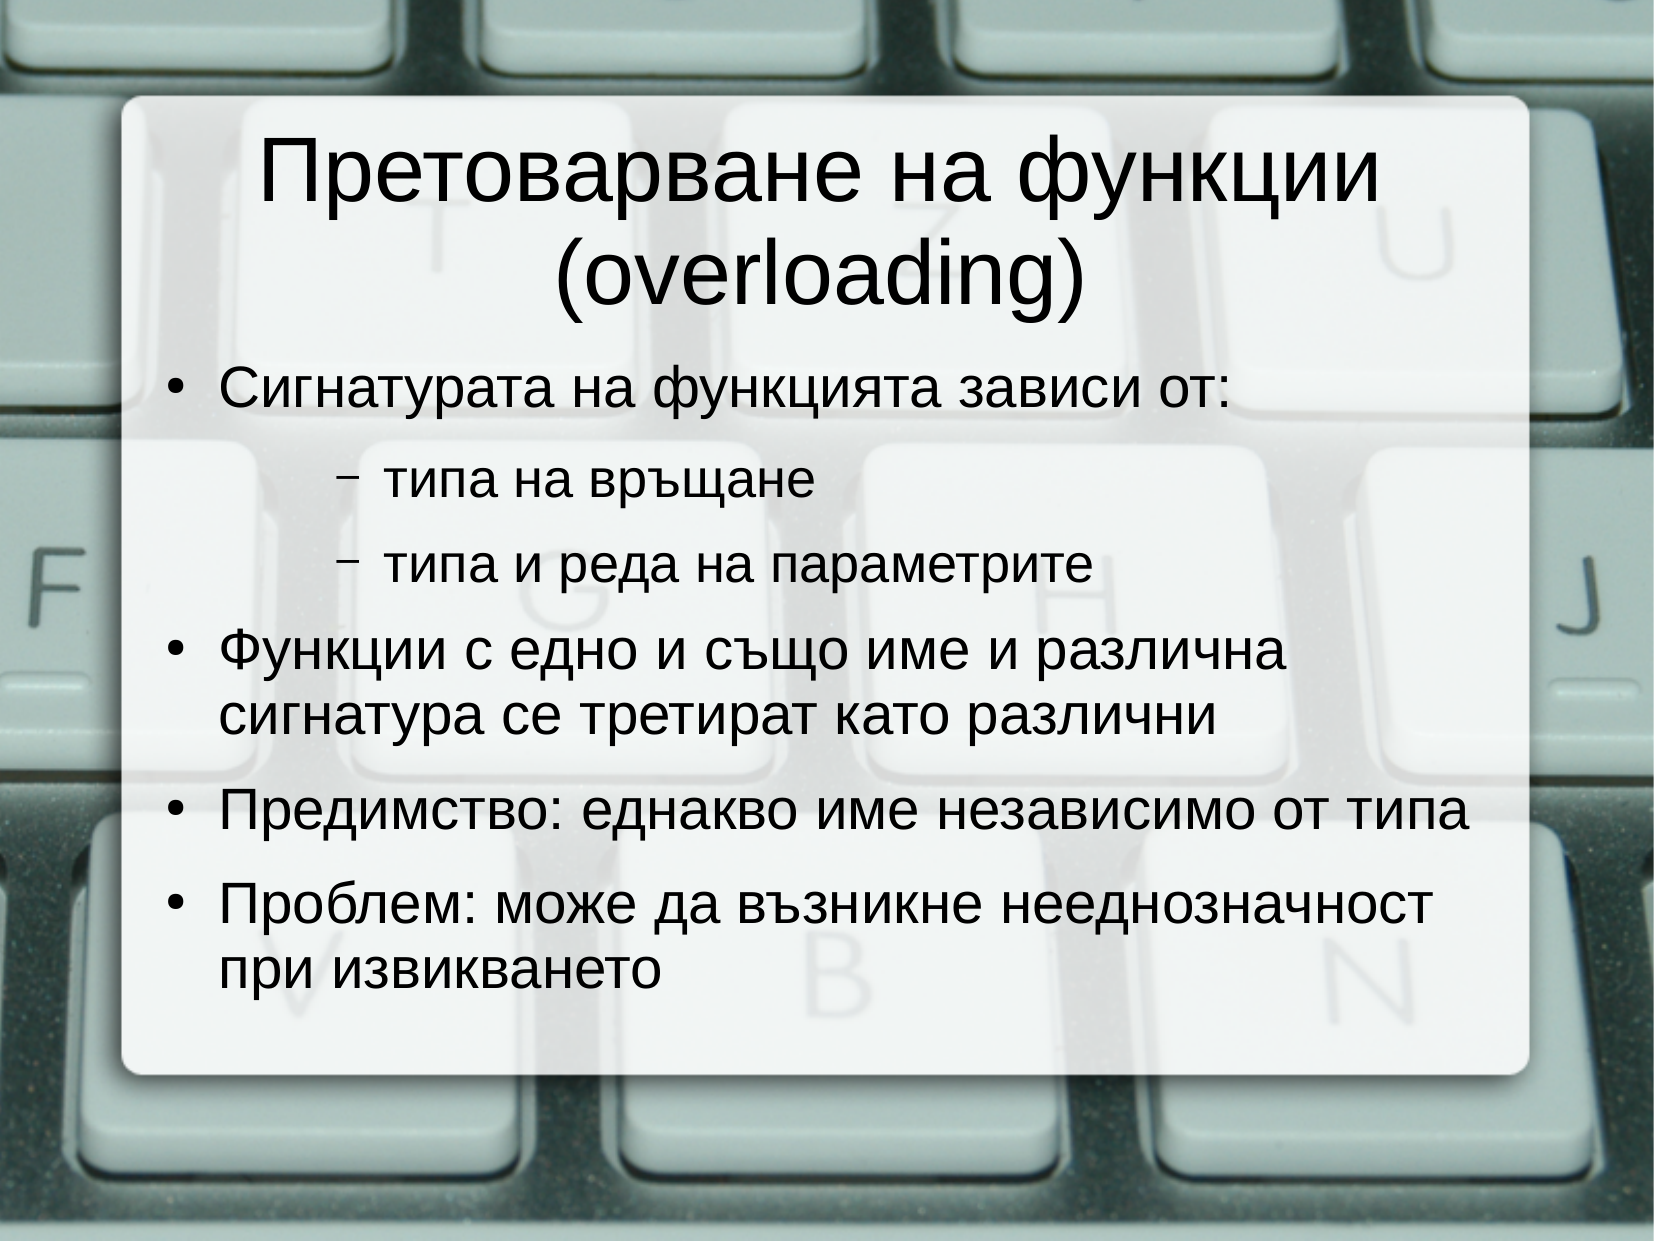

# Претоварване на функции (overloading)
Сигнатурата на функцията зависи от:
типа на връщане
типа и реда на параметрите
Функции с едно и също име и различна сигнатура се третират като различни
Предимство: еднакво име независимо от типа
Проблем: може да възникне нееднозначност при извикването